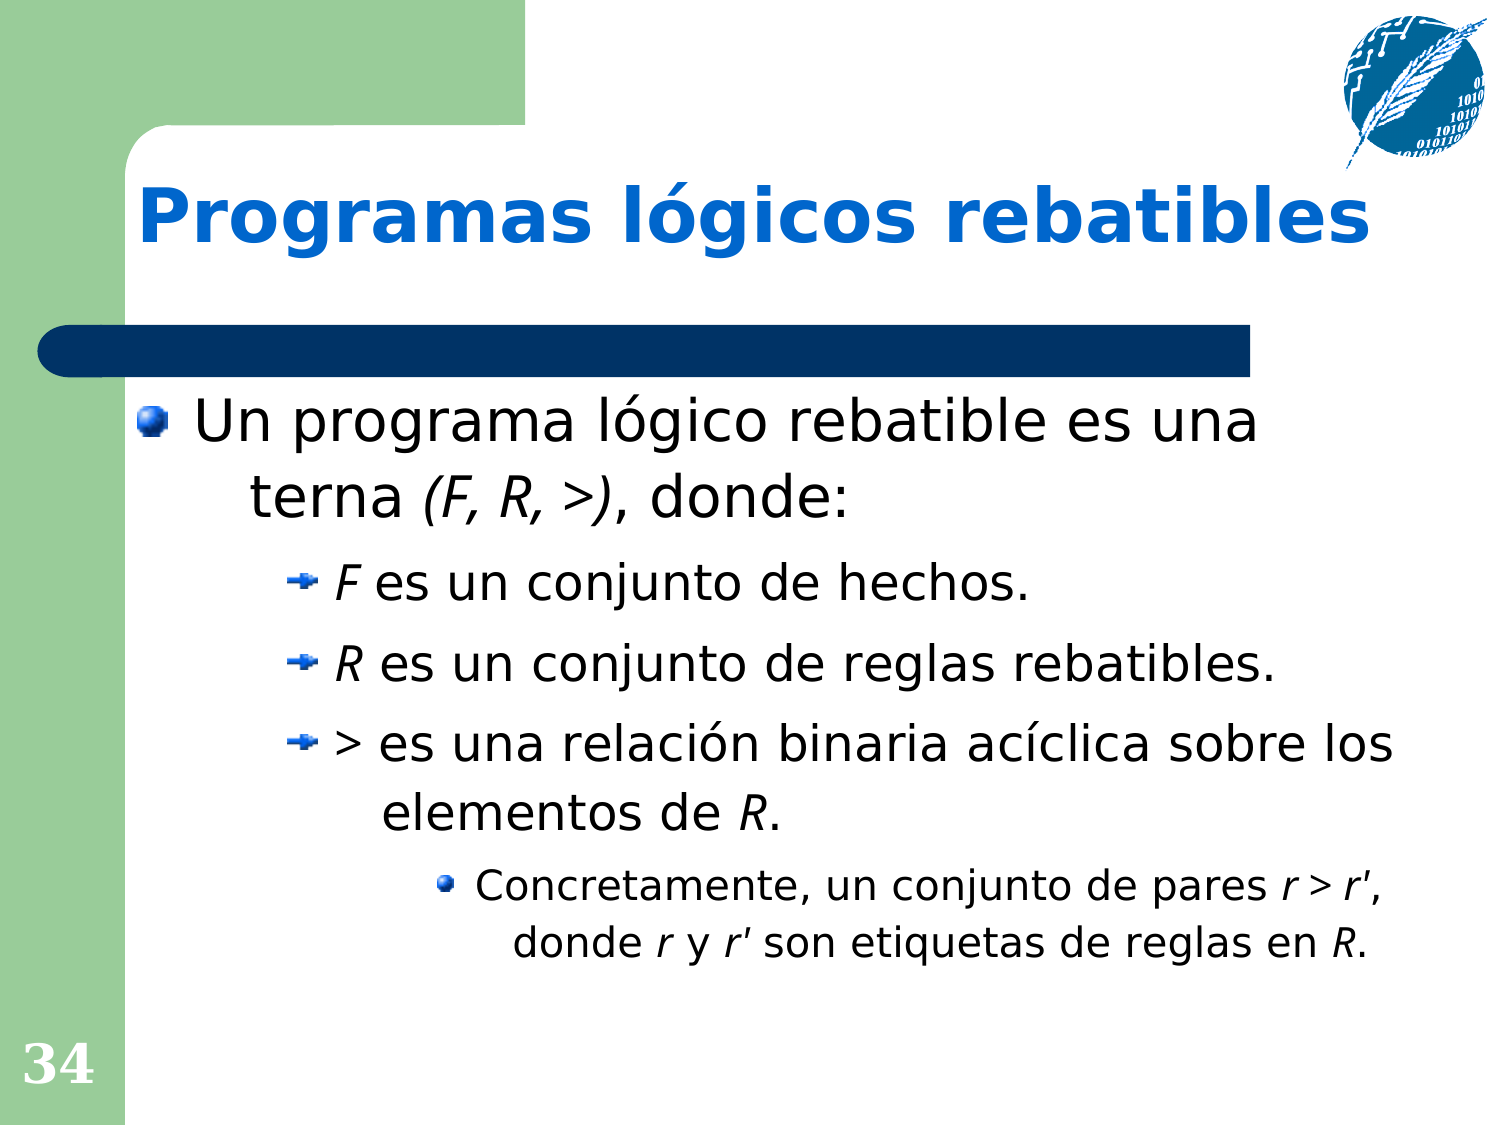

# Programas lógicos rebatibles
Un programa lógico rebatible es una terna (F, R, >), donde:
F es un conjunto de hechos.
R es un conjunto de reglas rebatibles.
> es una relación binaria acíclica sobre los elementos de R.
Concretamente, un conjunto de pares r > r', donde r y r' son etiquetas de reglas en R.
34